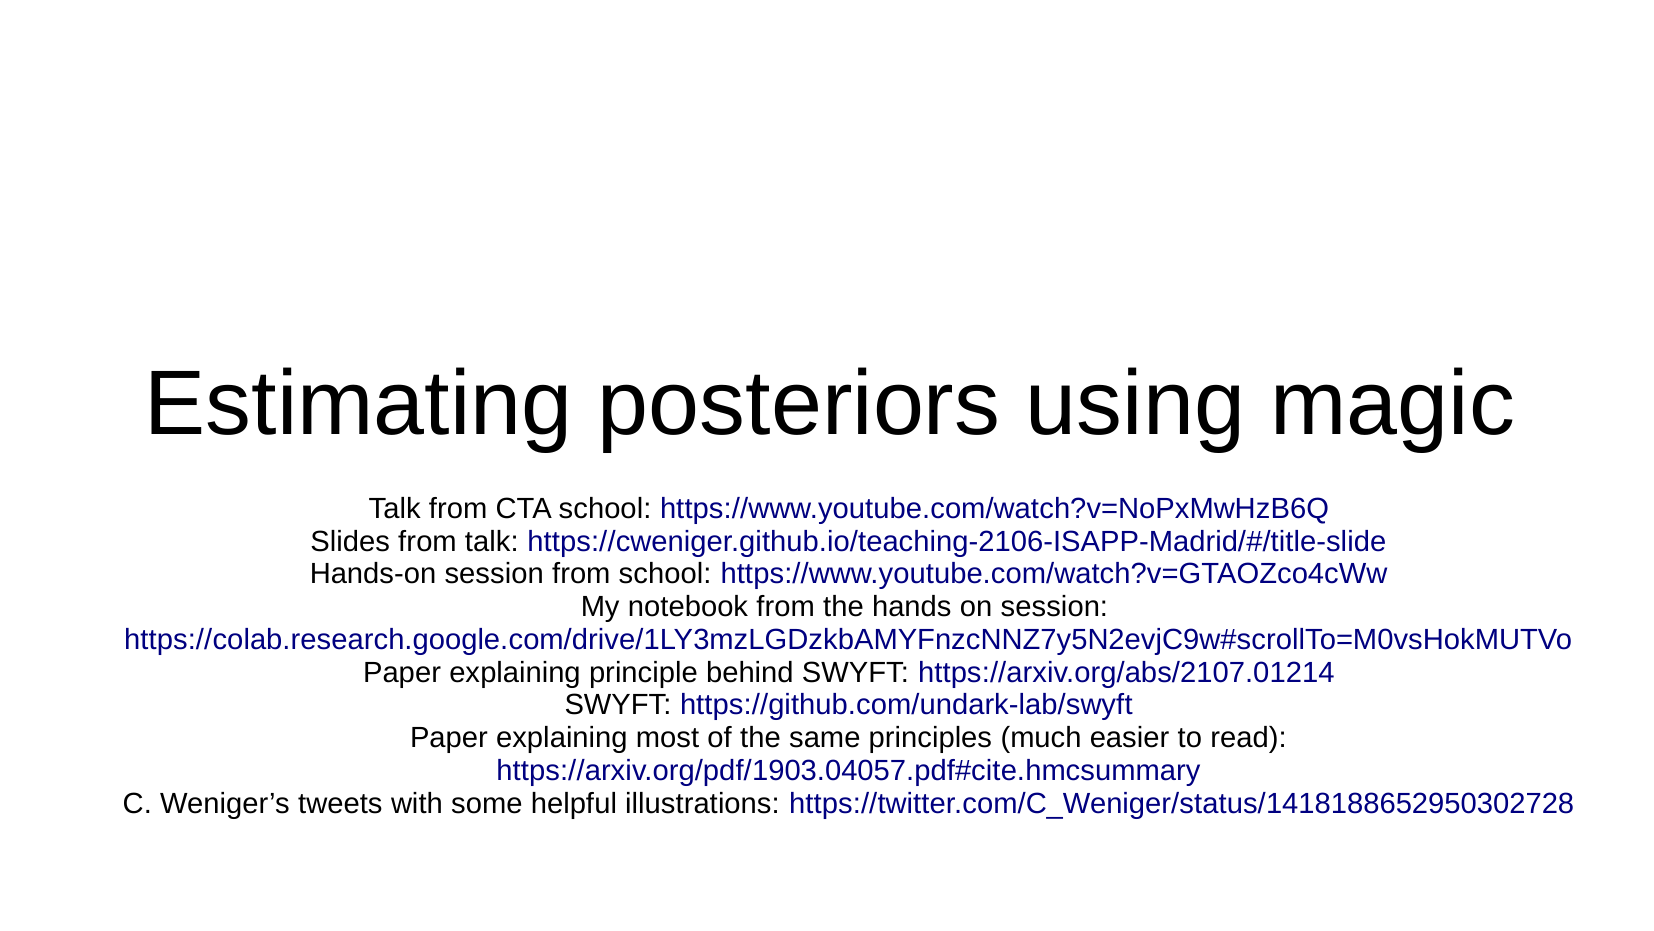

# Estimating posteriors using magic
Talk from CTA school: https://www.youtube.com/watch?v=NoPxMwHzB6Q
Slides from talk: https://cweniger.github.io/teaching-2106-ISAPP-Madrid/#/title-slide
Hands-on session from school: https://www.youtube.com/watch?v=GTAOZco4cWw
My notebook from the hands on session: https://colab.research.google.com/drive/1LY3mzLGDzkbAMYFnzcNNZ7y5N2evjC9w#scrollTo=M0vsHokMUTVo
Paper explaining principle behind SWYFT: https://arxiv.org/abs/2107.01214
SWYFT: https://github.com/undark-lab/swyft
Paper explaining most of the same principles (much easier to read):https://arxiv.org/pdf/1903.04057.pdf#cite.hmcsummary
C. Weniger’s tweets with some helpful illustrations: https://twitter.com/C_Weniger/status/1418188652950302728